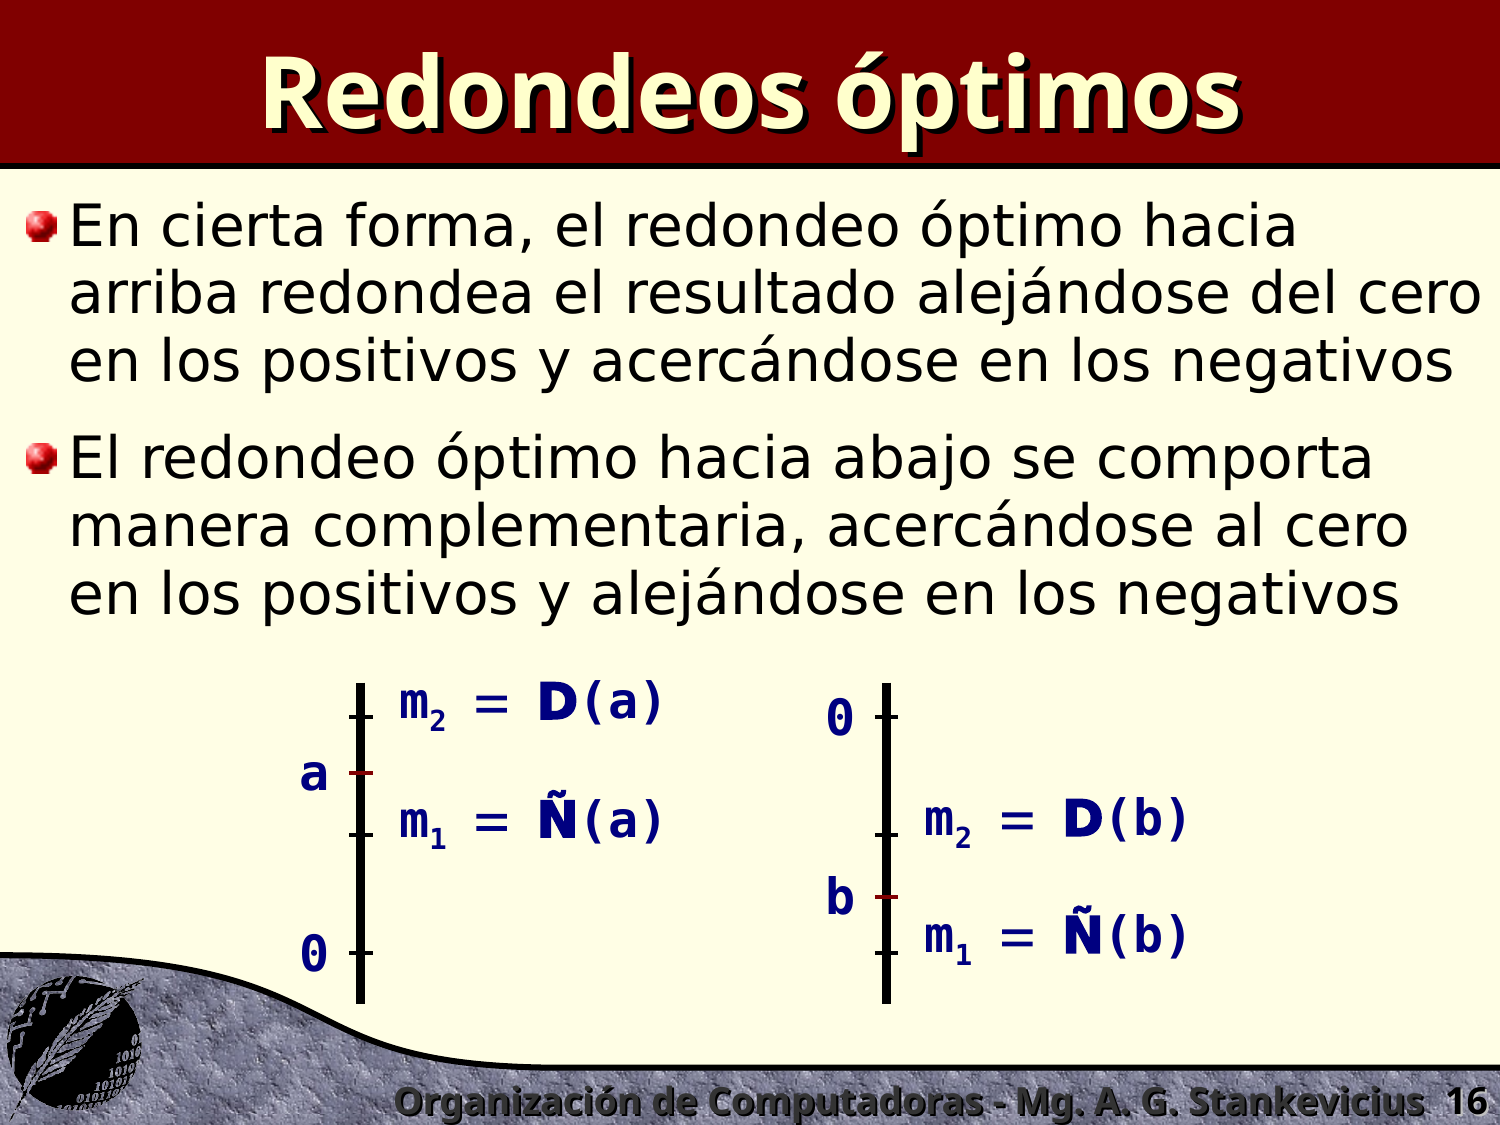

# Redondeos óptimos
En cierta forma, el redondeo óptimo hacia arriba redondea el resultado alejándose del cero en los positivos y acercándose en los negativos
El redondeo óptimo hacia abajo se comporta
manera complementaria, acercándose al cero en los positivos y alejándose en los negativos
m2 = D(a)
a
m1 = Ñ(a)
0
0
m2 = D(b)
b
m1 = Ñ(b)
16